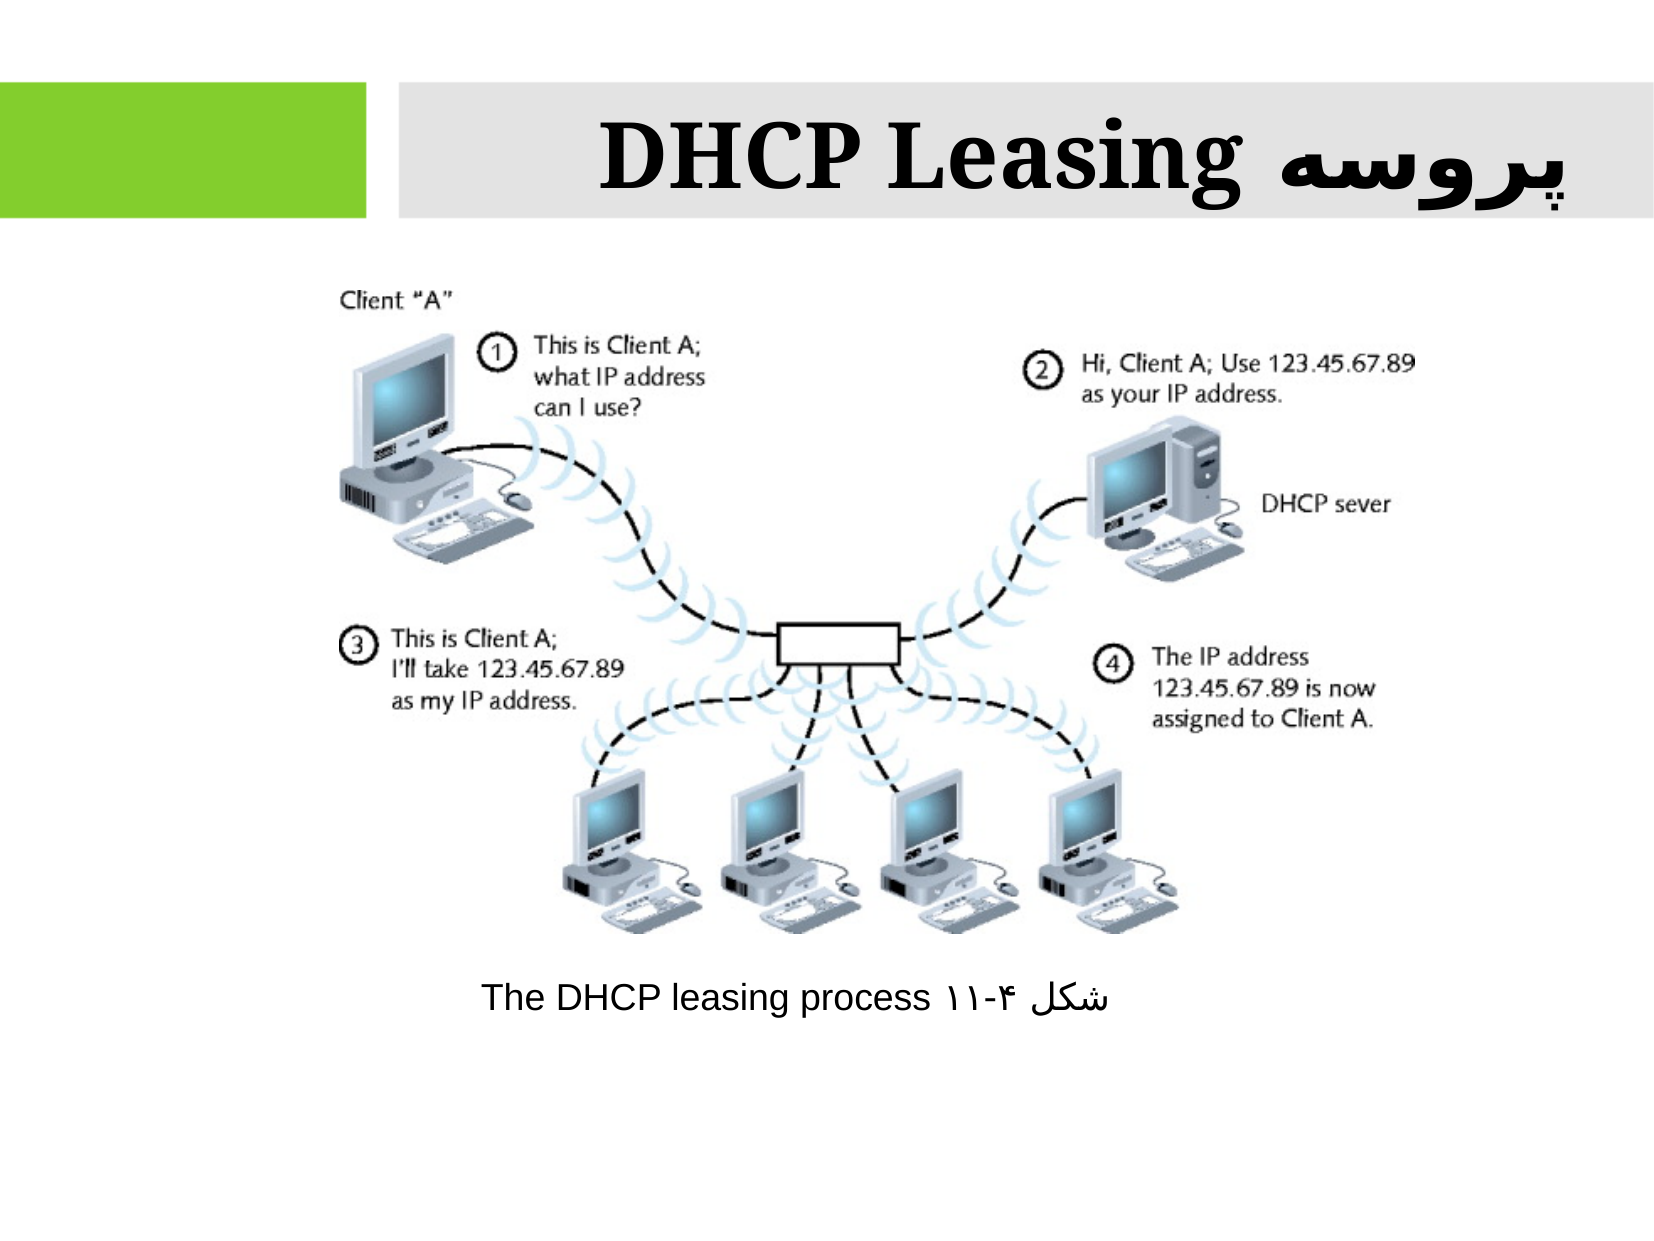

# پروسه DHCP Leasing
شکل ۴-۱۱ The DHCP leasing process